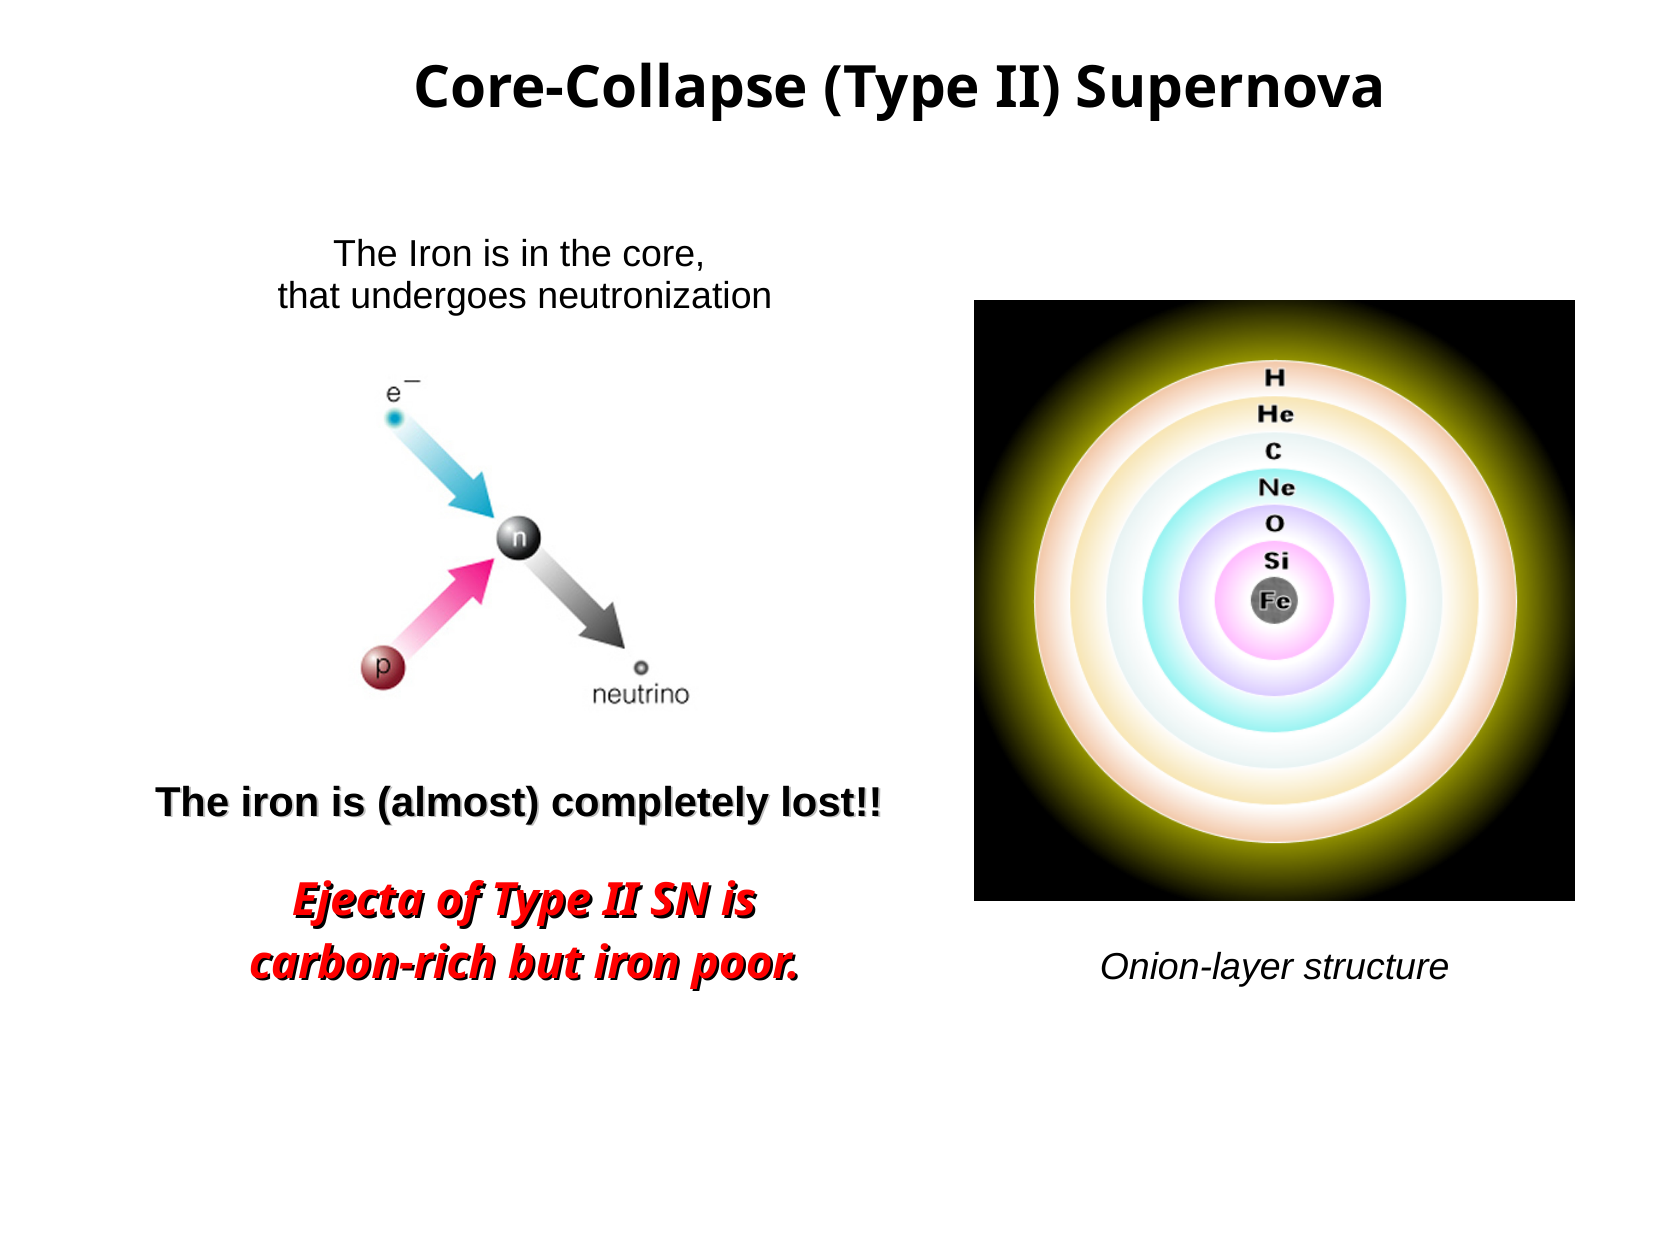

Core-Collapse (Type II) Supernova
The Iron is in the core,
that undergoes neutronization
The iron is (almost) completely lost!!
 Ejecta of Type II SN is
carbon-rich but iron poor.
Onion-layer structure